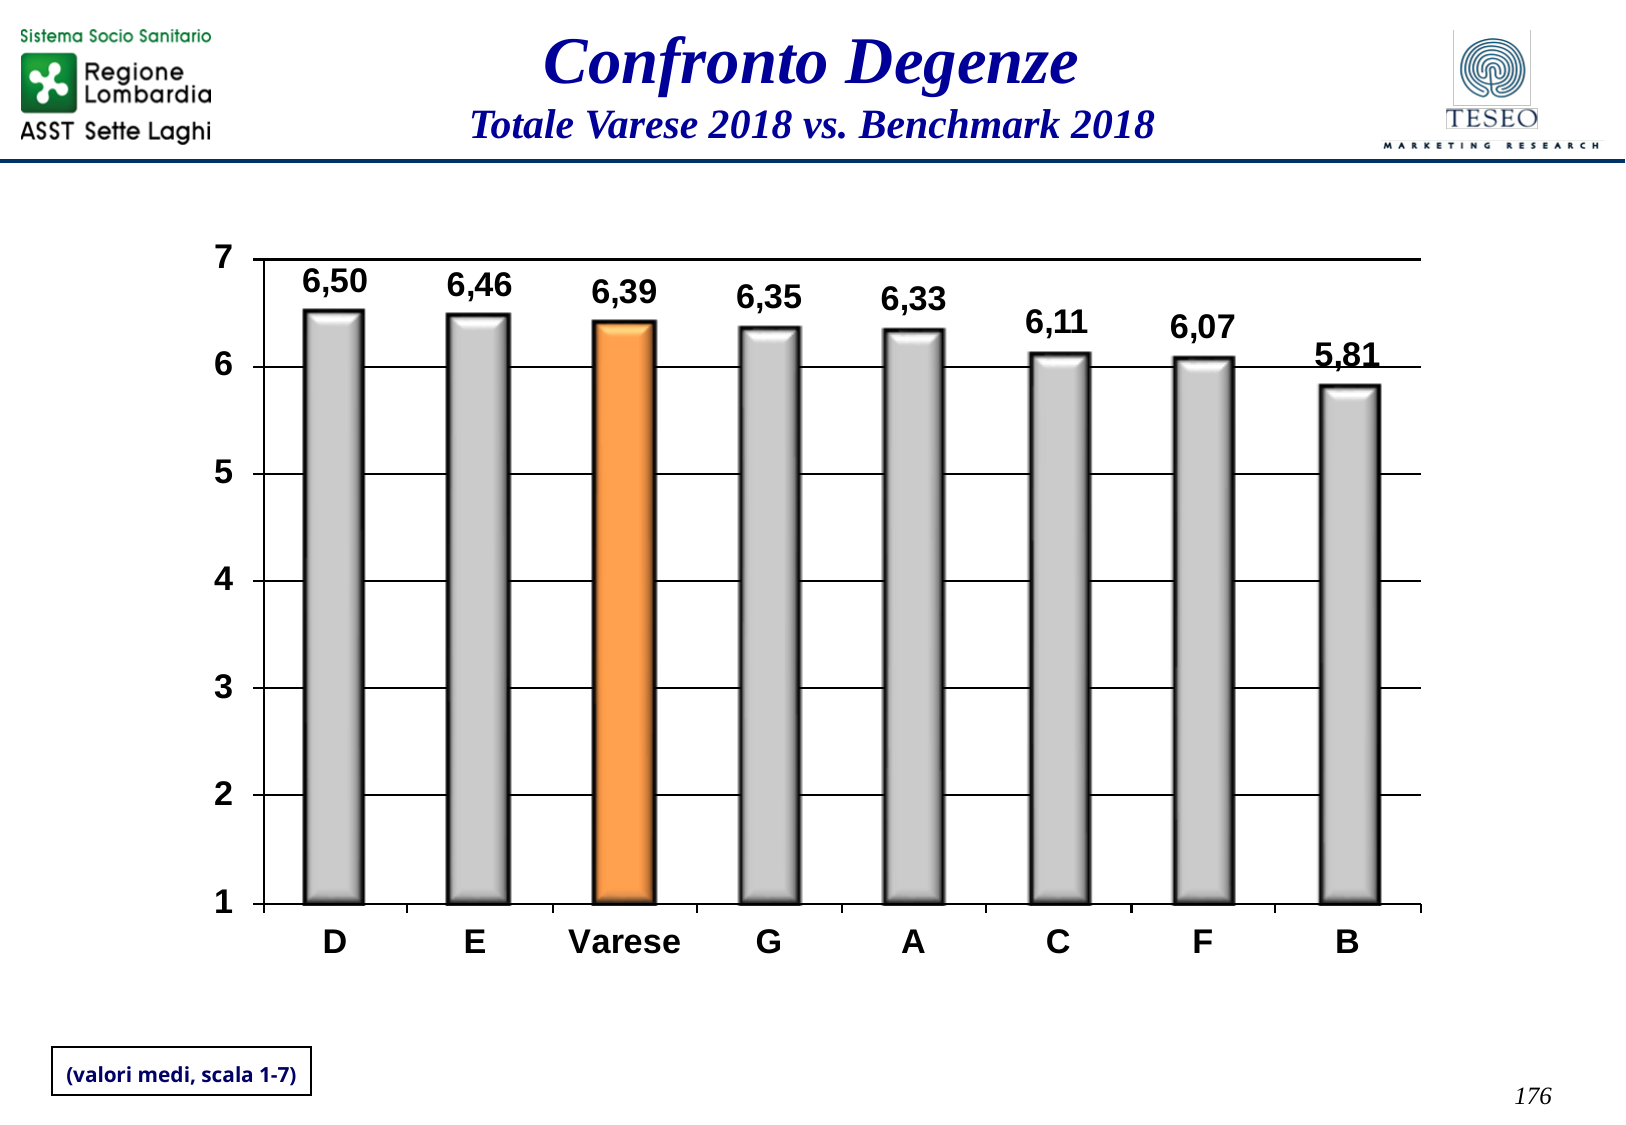

Confronto Degenze
Totale Varese 2018 vs. Benchmark 2018
(valori medi, scala 1-7)